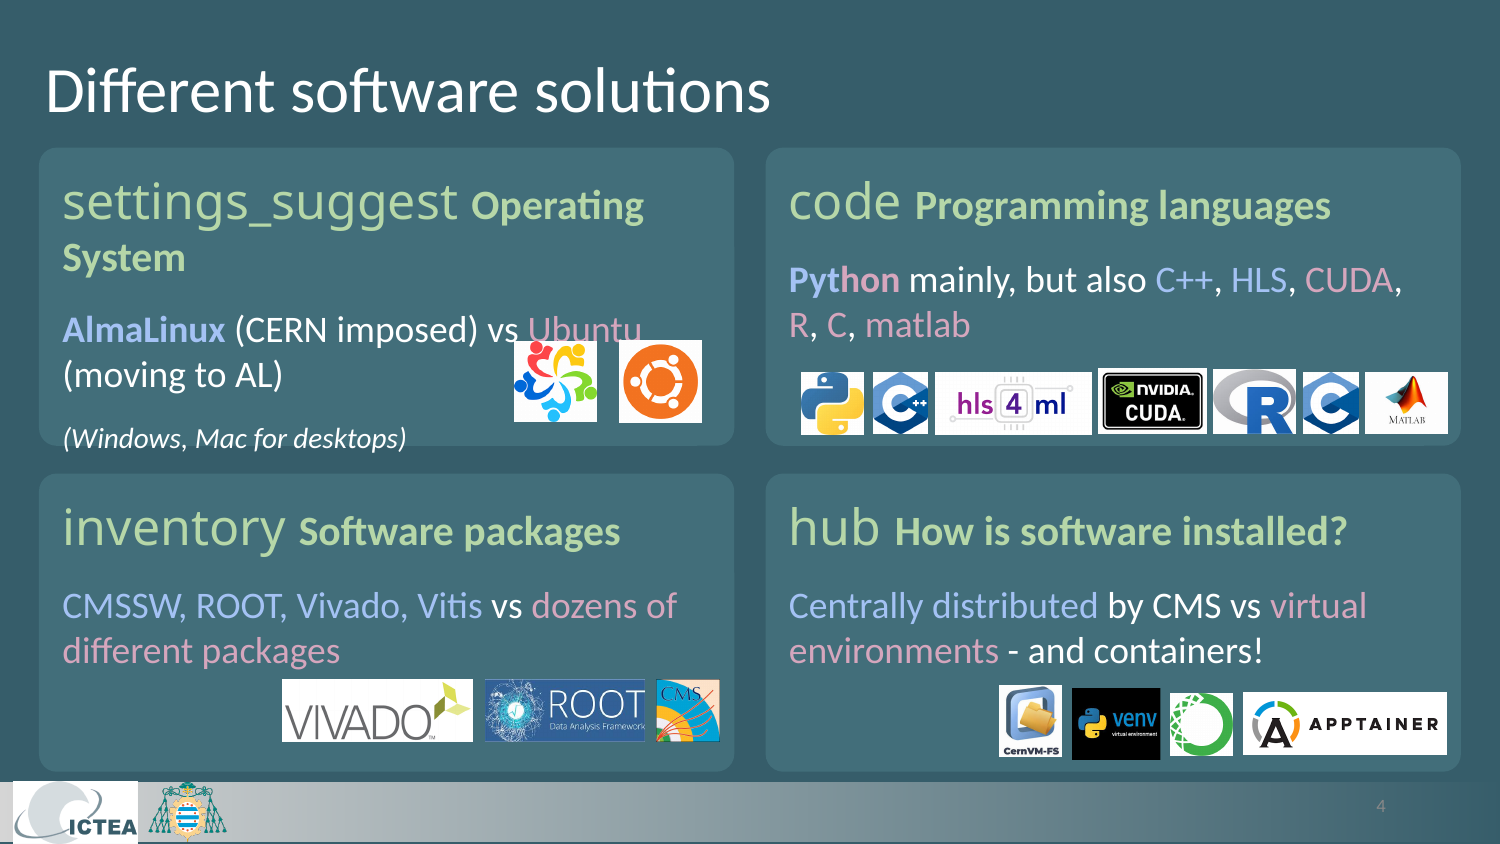

# Different software solutions
settings_suggest Operating System
AlmaLinux (CERN imposed) vs Ubuntu (moving to AL)
(Windows, Mac for desktops)
code Programming languages
Python mainly, but also C++, HLS, CUDA, R, C, matlab
inventory Software packages
CMSSW, ROOT, Vivado, Vitis vs dozens of different packages
hub How is software installed?
Centrally distributed by CMS vs virtual environments - and containers!